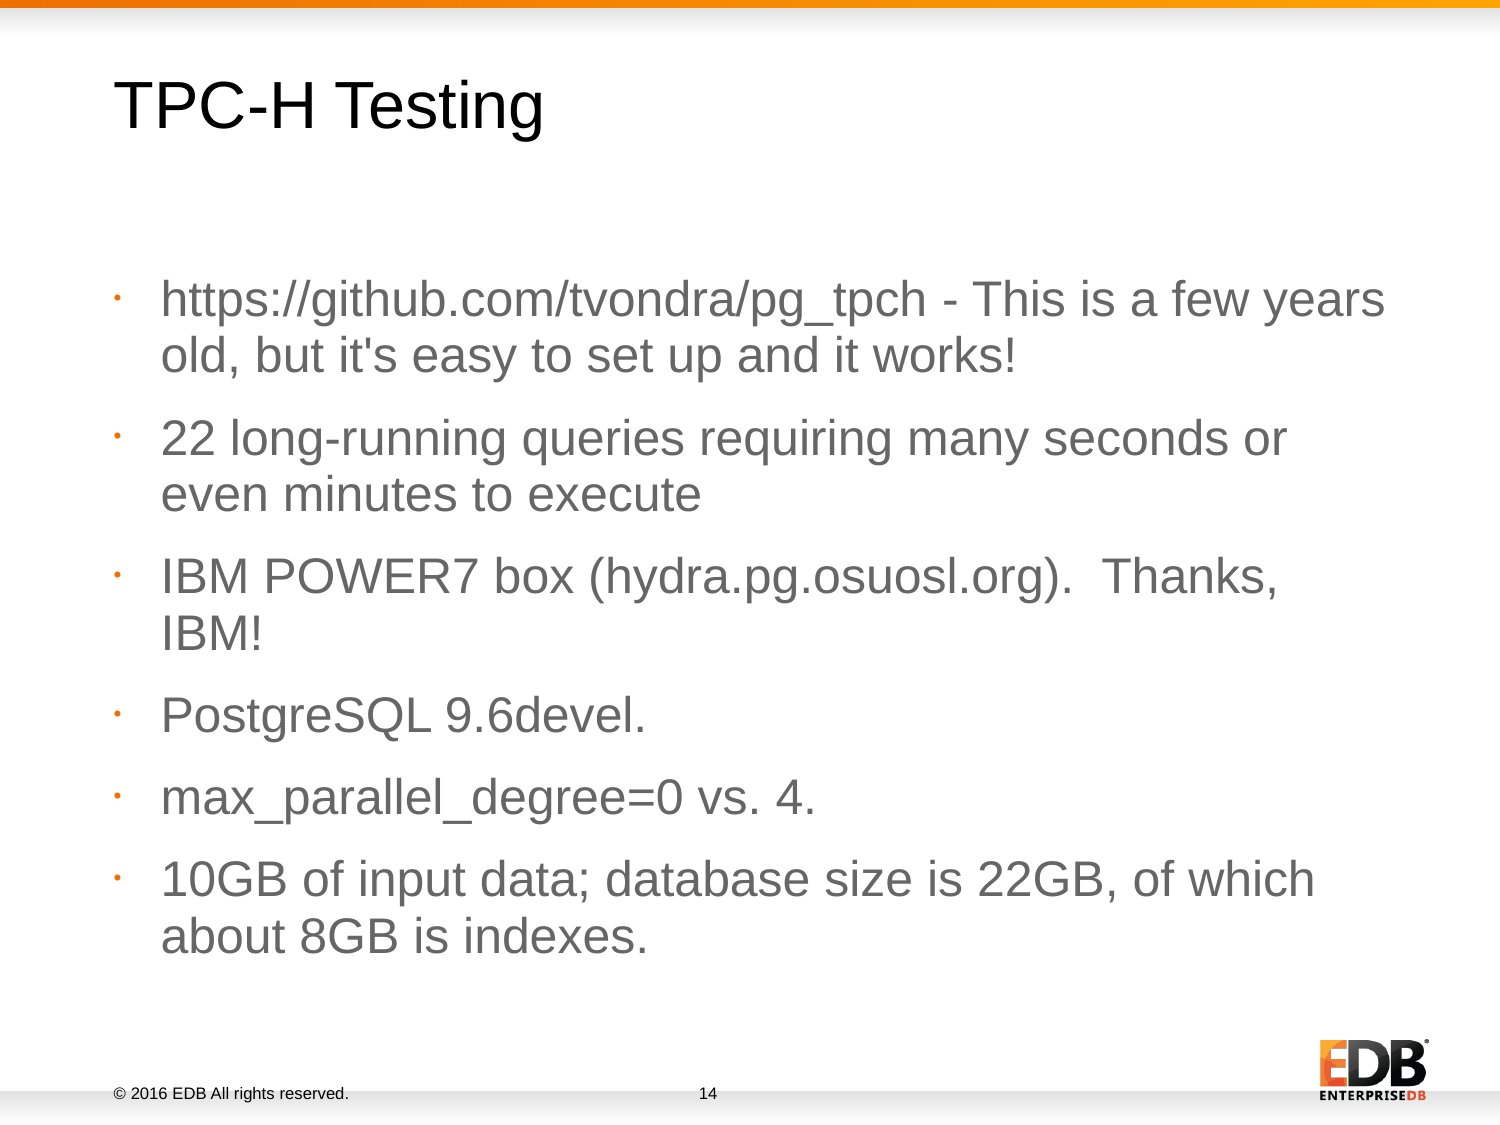

TPC-H Testing
# https://github.com/tvondra/pg_tpch - This is a few years old, but it's easy to set up and it works!
22 long-running queries requiring many seconds or even minutes to execute
IBM POWER7 box (hydra.pg.osuosl.org). Thanks, IBM!
PostgreSQL 9.6devel.
max_parallel_degree=0 vs. 4.
10GB of input data; database size is 22GB, of which about 8GB is indexes.